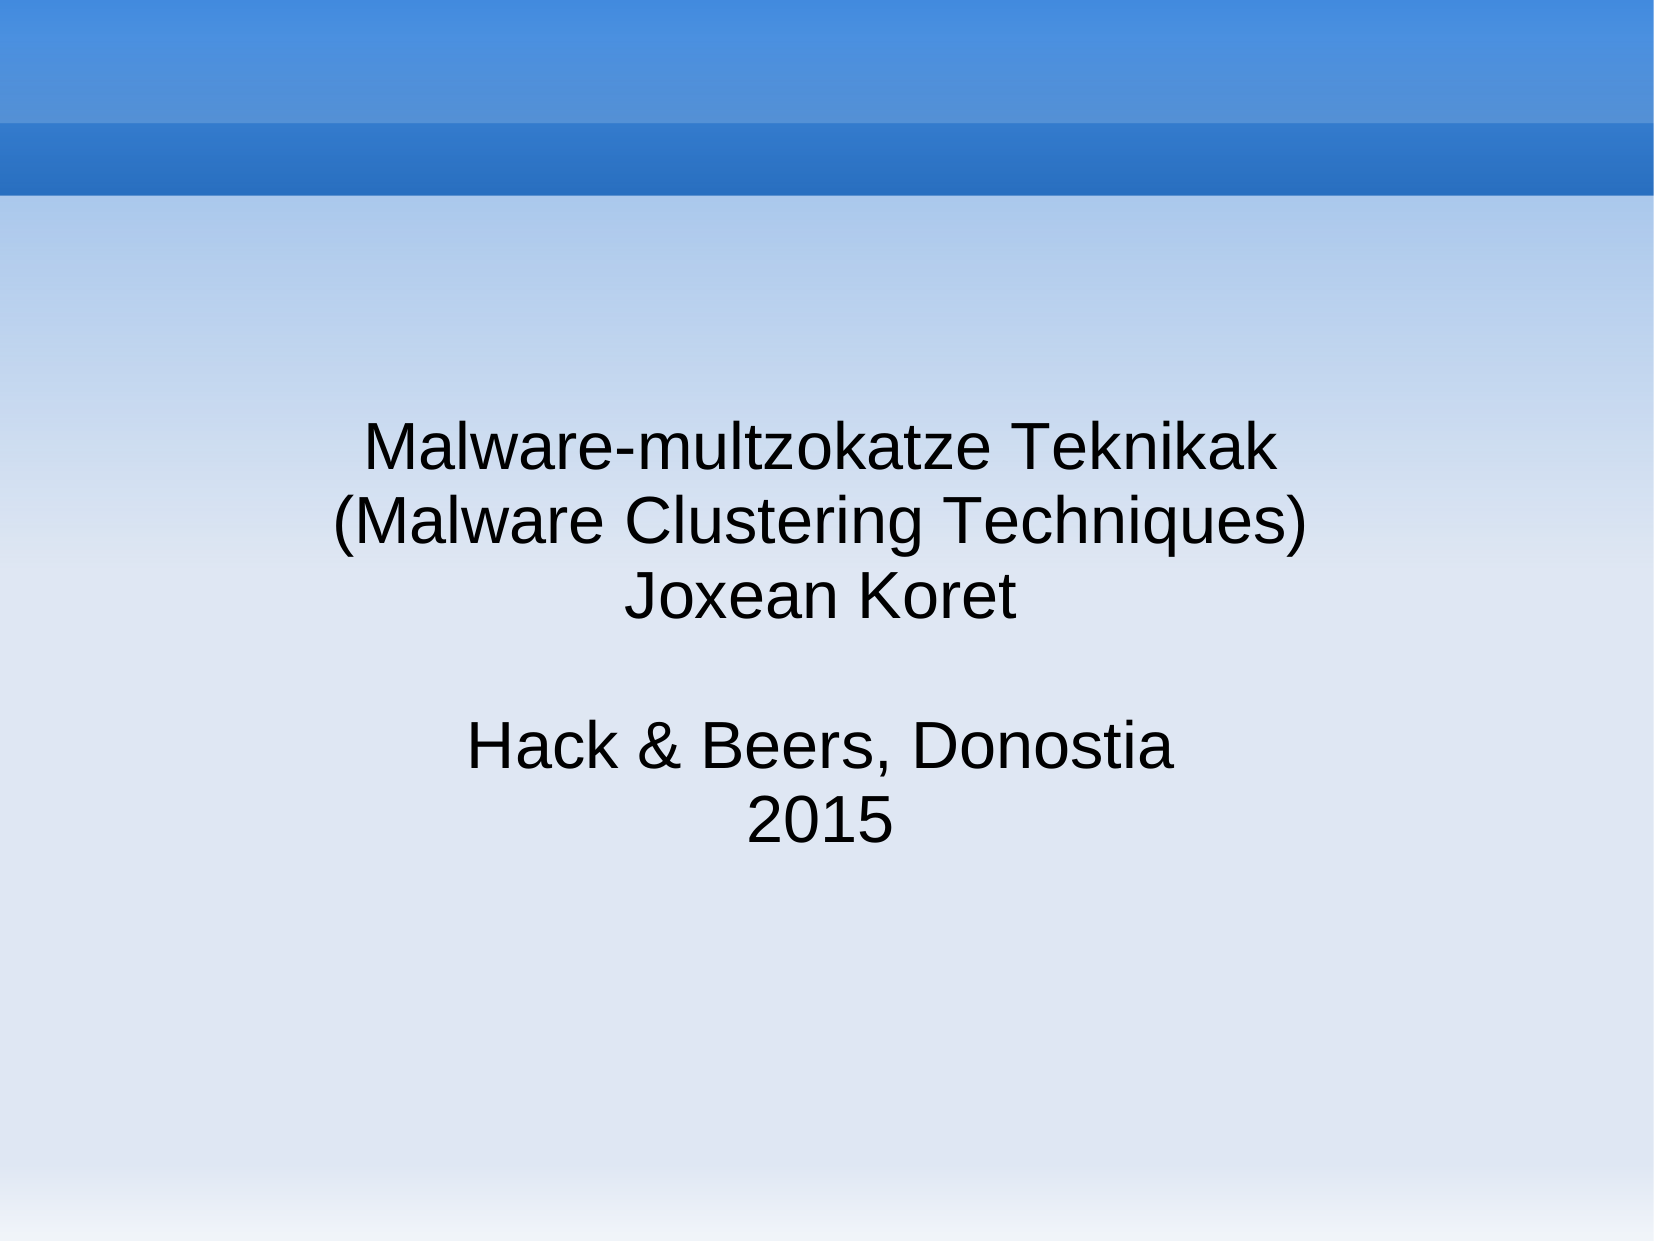

# Malware-multzokatze Teknikak
(Malware Clustering Techniques)
Joxean Koret
Hack & Beers, Donostia
2015